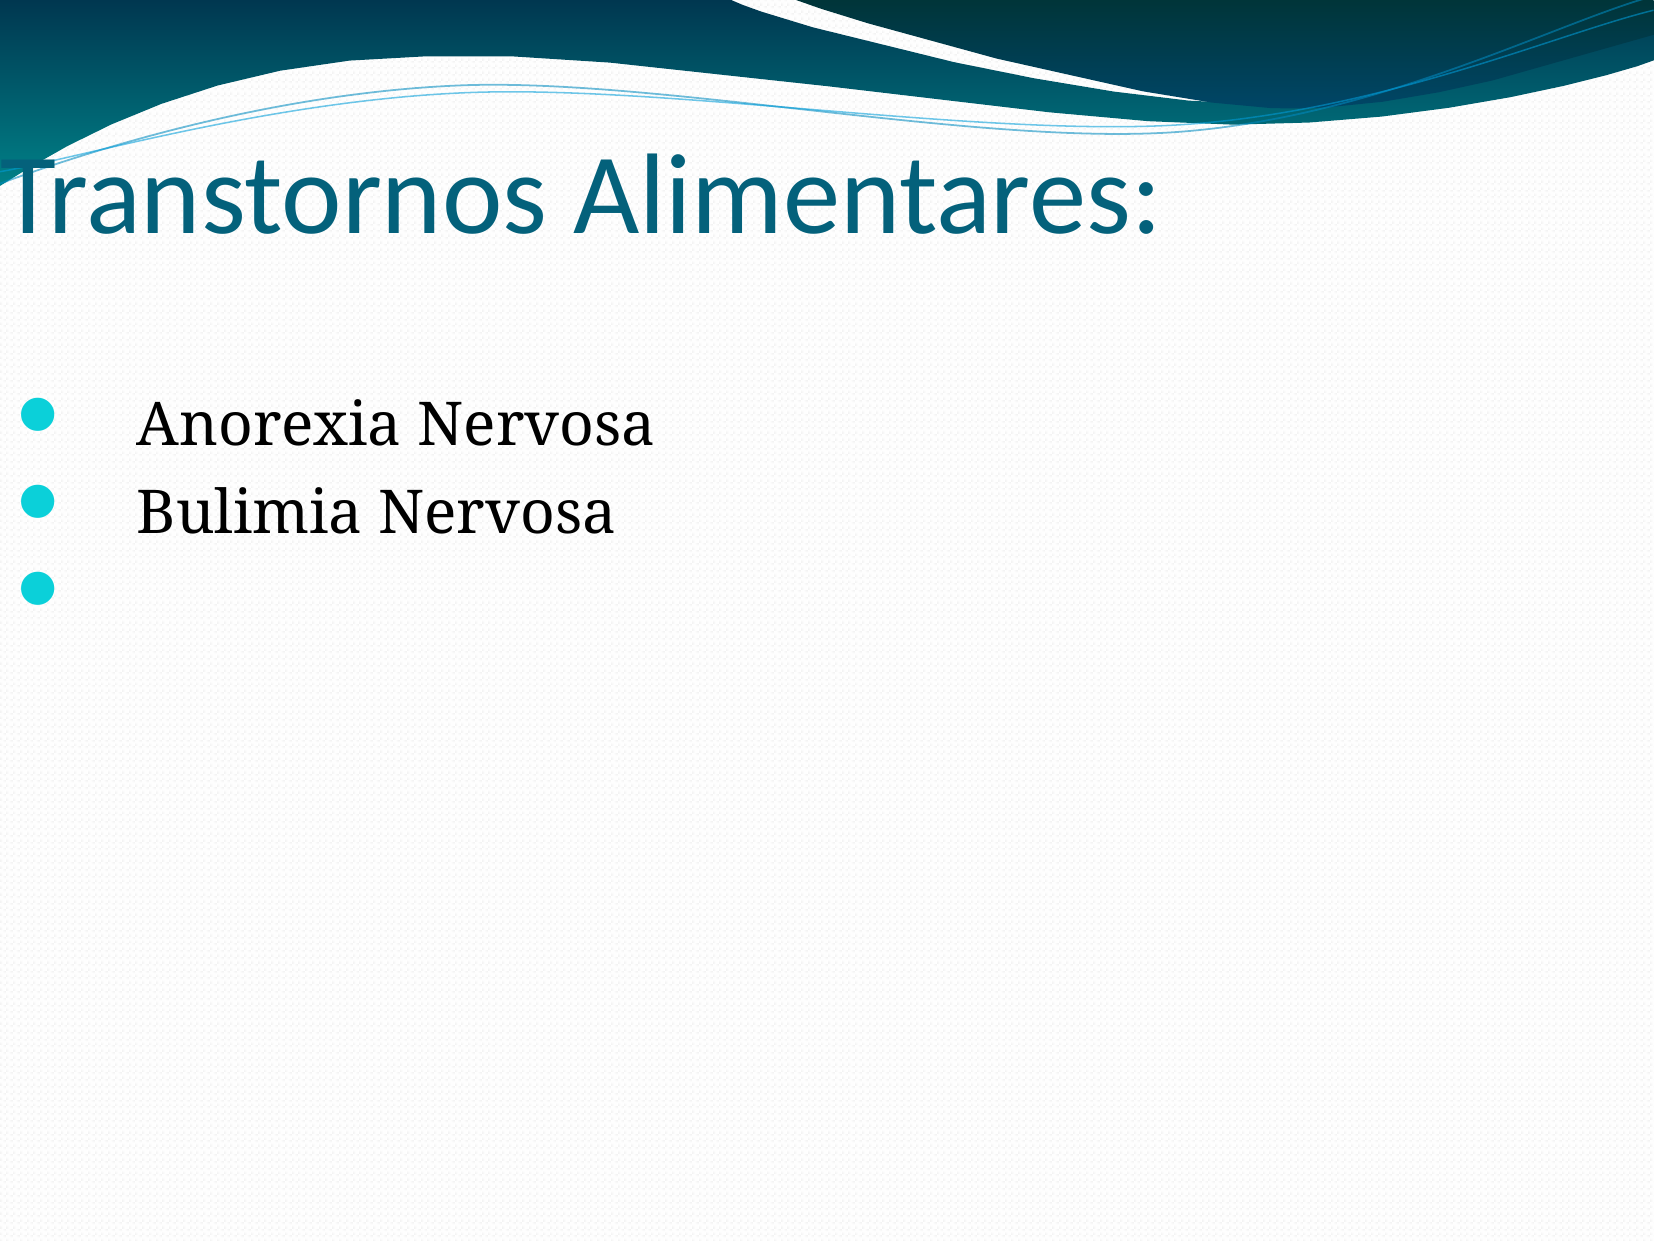

# Transtornos Alimentares:
 Anorexia Nervosa
 Bulimia Nervosa